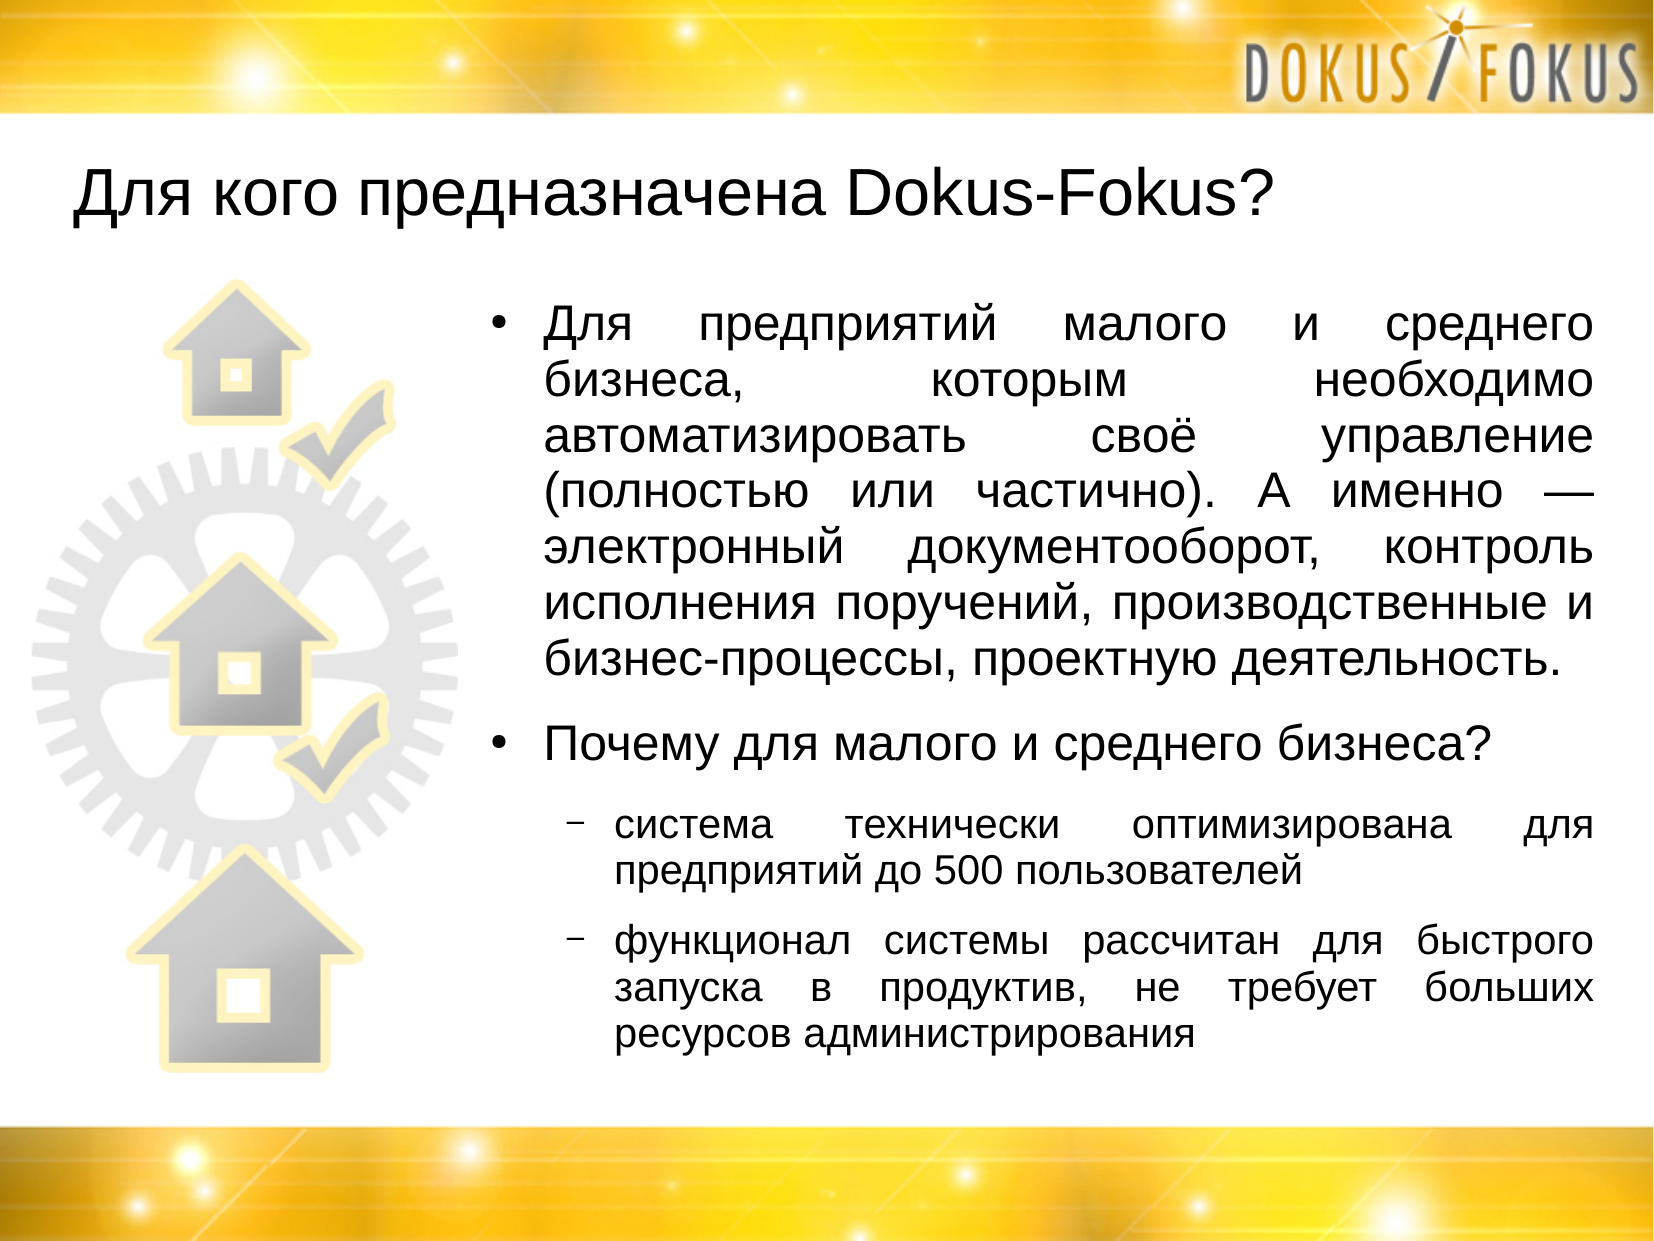

Для кого предназначена Dokus-Fokus?
# Для предприятий малого и среднего бизнеса, которым необходимо автоматизировать своё управление (полностью или частично). А именно — электронный документооборот, контроль исполнения поручений, производственные и бизнес-процессы, проектную деятельность.
Почему для малого и среднего бизнеса?
система технически оптимизирована для предприятий до 500 пользователей
функционал системы рассчитан для быстрого запуска в продуктив, не требует больших ресурсов администрирования